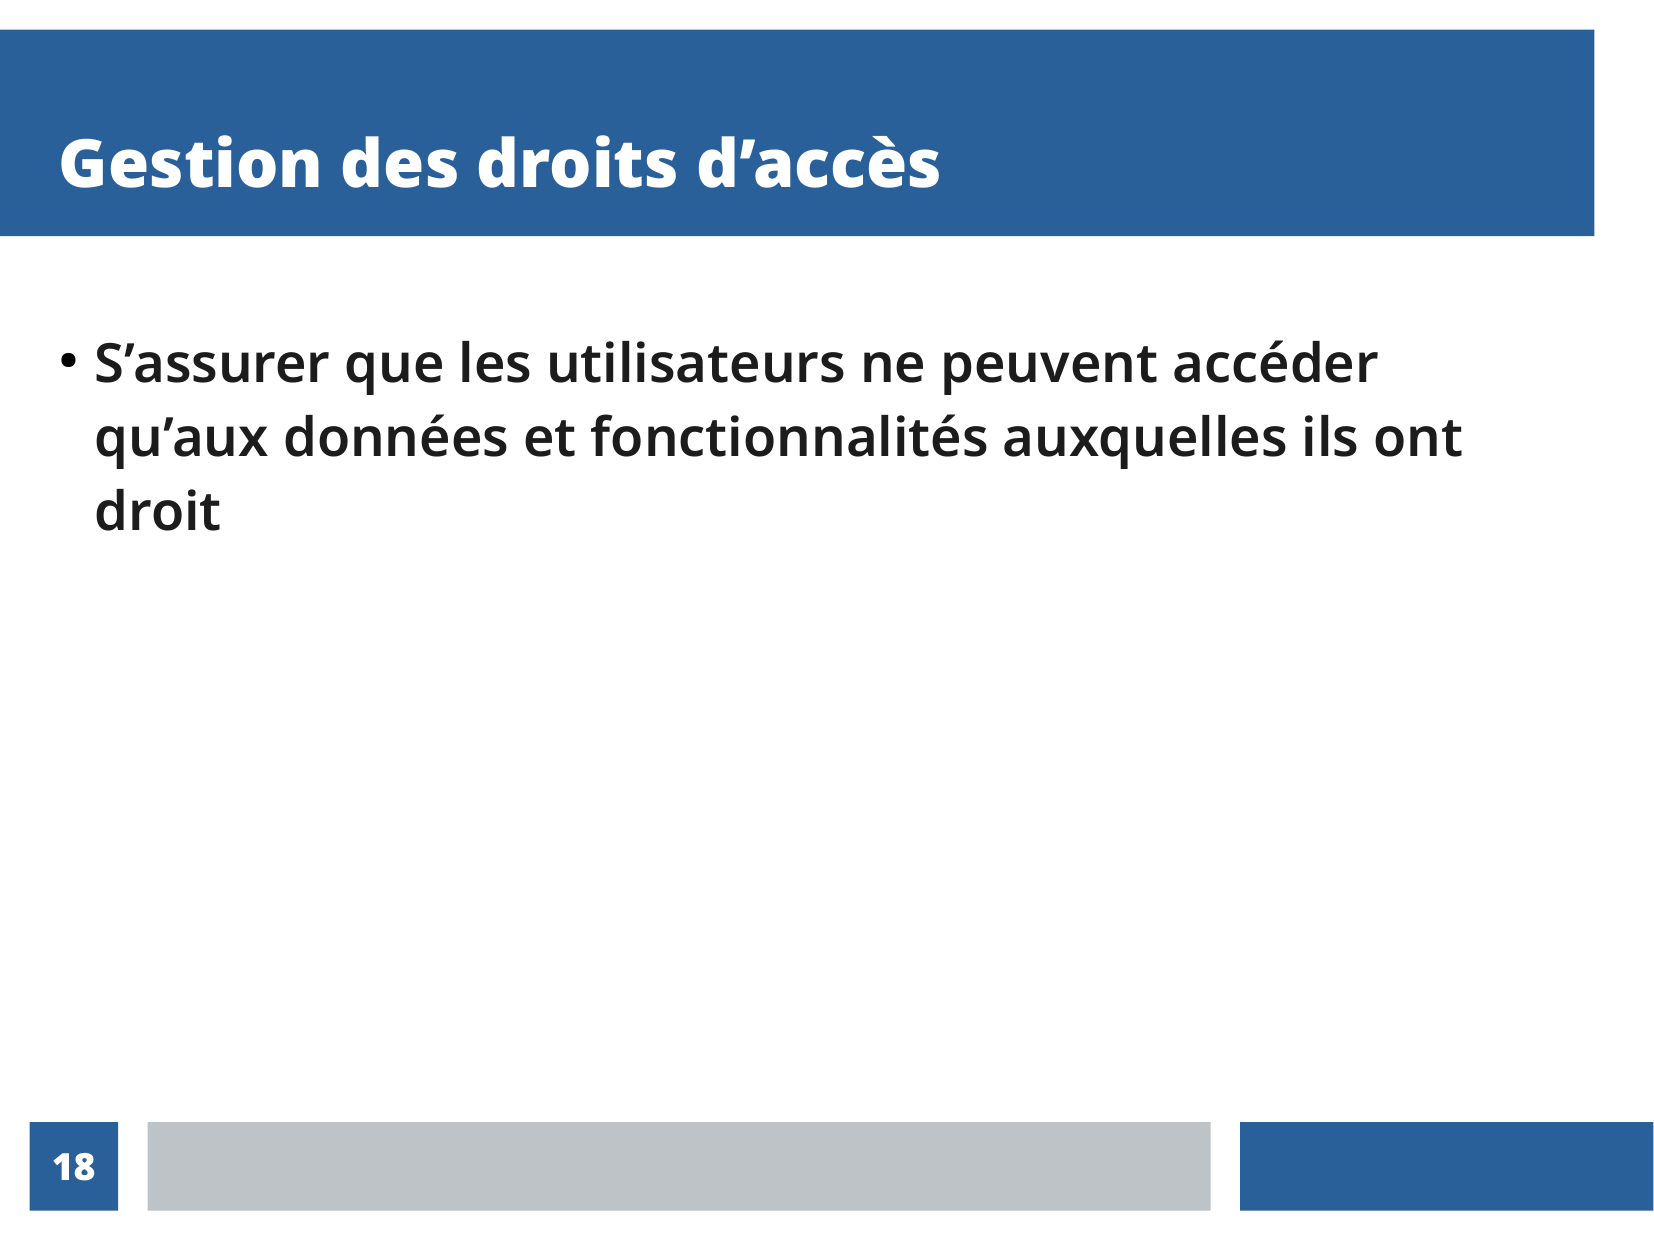

# Gestion des droits d’accès
S’assurer que les utilisateurs ne peuvent accéder qu’aux données et fonctionnalités auxquelles ils ont droit
18